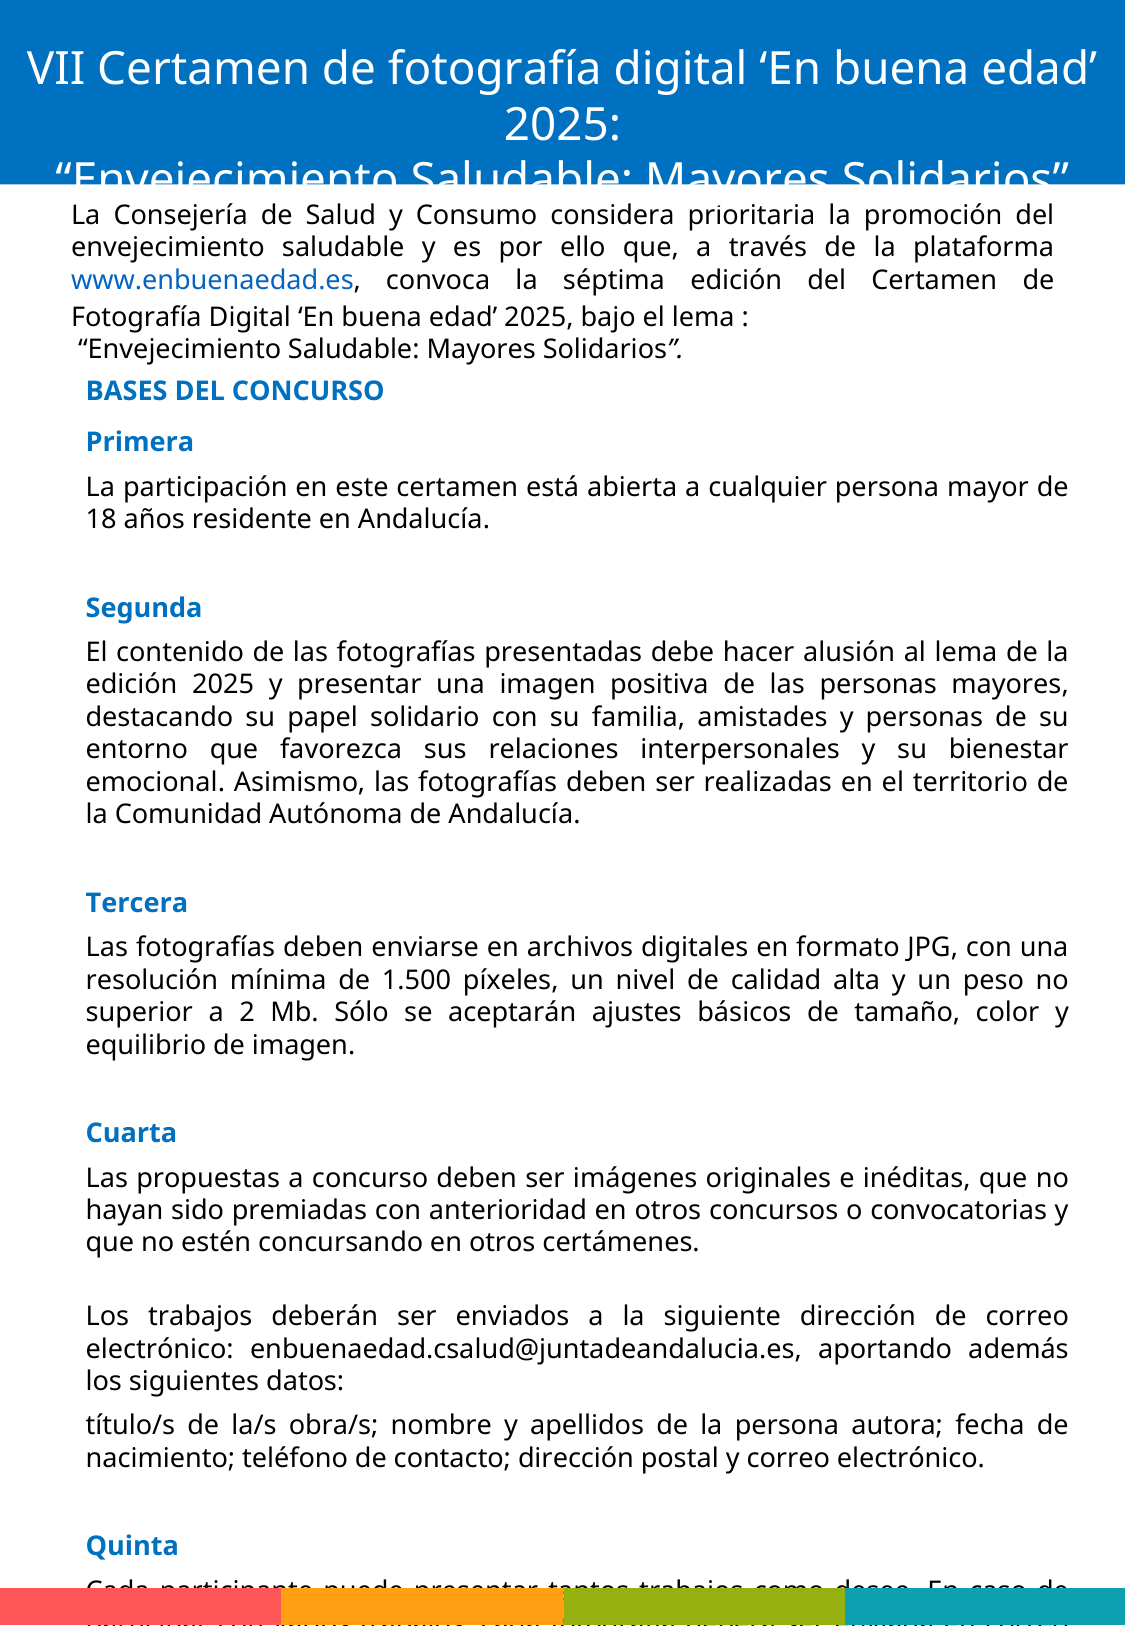

VII Certamen de fotografía digital ‘En buena edad’ 2025:
“Envejecimiento Saludable: Mayores Solidarios”
La Consejería de Salud y Consumo considera prioritaria la promoción del envejecimiento saludable y es por ello que, a través de la plataforma www.enbuenaedad.es, convoca la séptima edición del Certamen de Fotografía Digital ‘En buena edad’ 2025, bajo el lema :
 “Envejecimiento Saludable: Mayores Solidarios”.
BASES DEL CONCURSO
Primera
La participación en este certamen está abierta a cualquier persona mayor de 18 años residente en Andalucía.
Segunda
El contenido de las fotografías presentadas debe hacer alusión al lema de la edición 2025 y presentar una imagen positiva de las personas mayores, destacando su papel solidario con su familia, amistades y personas de su entorno que favorezca sus relaciones interpersonales y su bienestar emocional. Asimismo, las fotografías deben ser realizadas en el territorio de la Comunidad Autónoma de Andalucía.
Tercera
Las fotografías deben enviarse en archivos digitales en formato JPG, con una resolución mínima de 1.500 píxeles, un nivel de calidad alta y un peso no superior a 2 Mb. Sólo se aceptarán ajustes básicos de tamaño, color y equilibrio de imagen.
Cuarta
Las propuestas a concurso deben ser imágenes originales e inéditas, que no hayan sido premiadas con anterioridad en otros concursos o convocatorias y que no estén concursando en otros certámenes.
Los trabajos deberán ser enviados a la siguiente dirección de correo electrónico: enbuenaedad.csalud@juntadeandalucia.es, aportando además los siguientes datos:
título/s de la/s obra/s; nombre y apellidos de la persona autora; fecha de nacimiento; teléfono de contacto; dirección postal y correo electrónico.
Quinta
Cada participante puede presentar tantos trabajos como desee. En caso de participar con varios trabajos, cada fotografía deberá ser enviada en correo electrónico independiente, con las mismas condiciones definidas anteriormente.